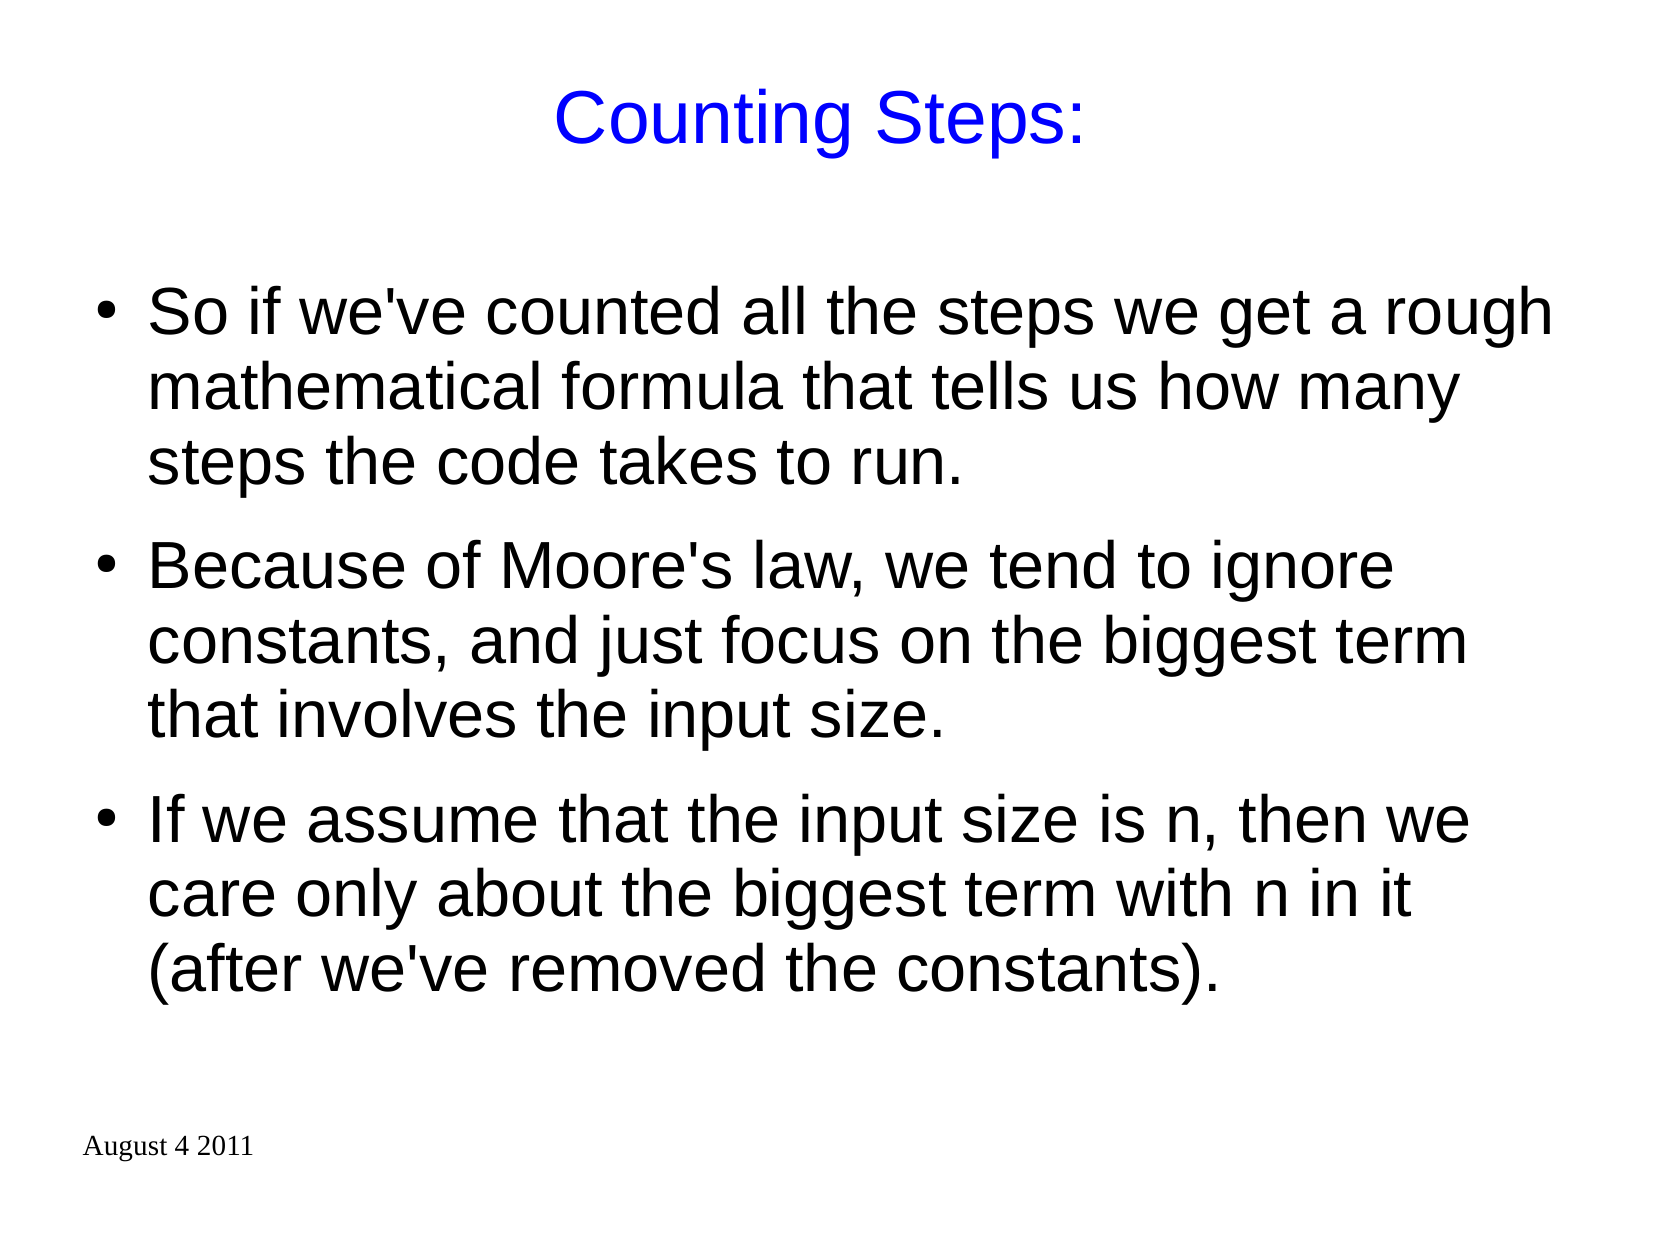

# Counting Steps:
So if we've counted all the steps we get a rough mathematical formula that tells us how many steps the code takes to run.
Because of Moore's law, we tend to ignore constants, and just focus on the biggest term that involves the input size.
If we assume that the input size is n, then we care only about the biggest term with n in it (after we've removed the constants).
August 4 2011